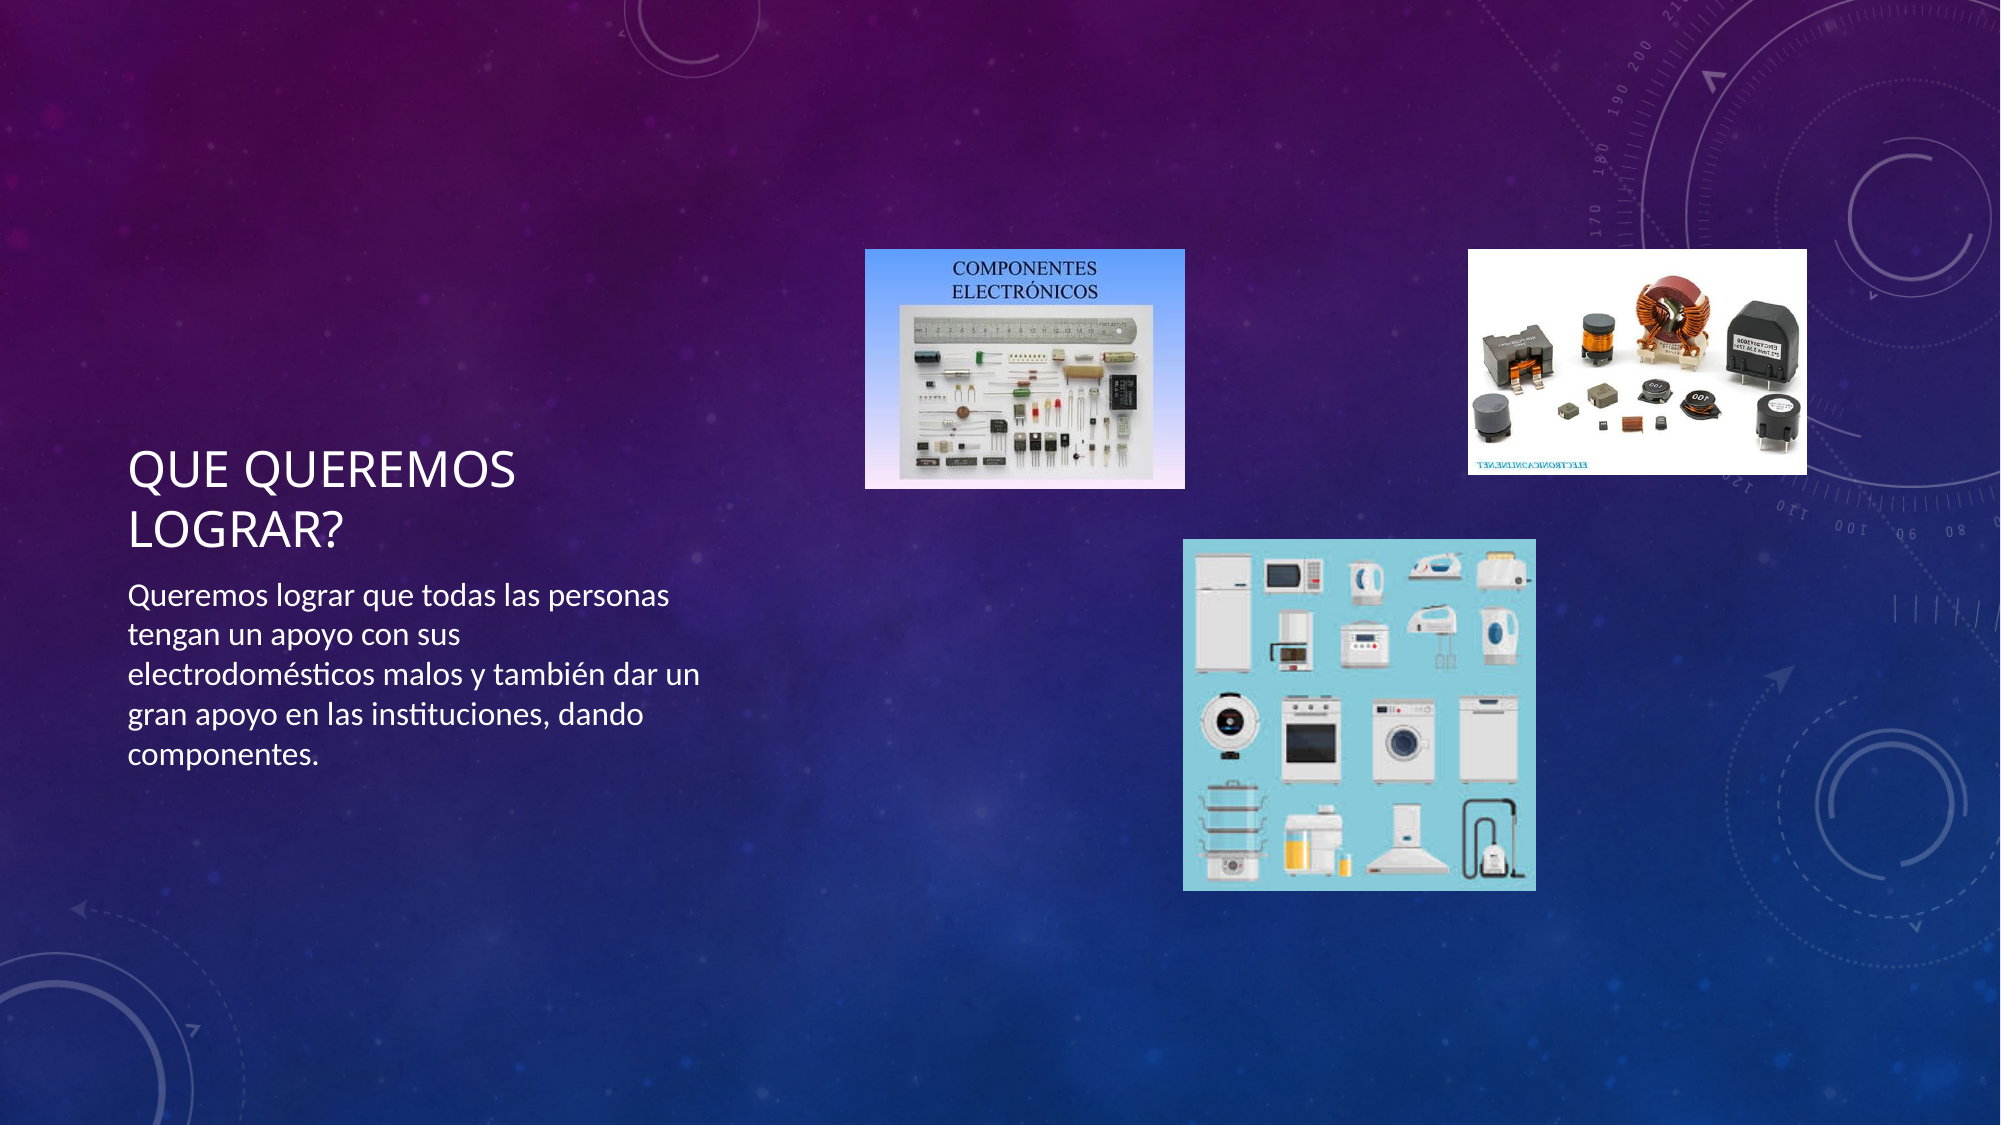

# Que queremos lograr?
Queremos lograr que todas las personas tengan un apoyo con sus electrodomésticos malos y también dar un gran apoyo en las instituciones, dando componentes.